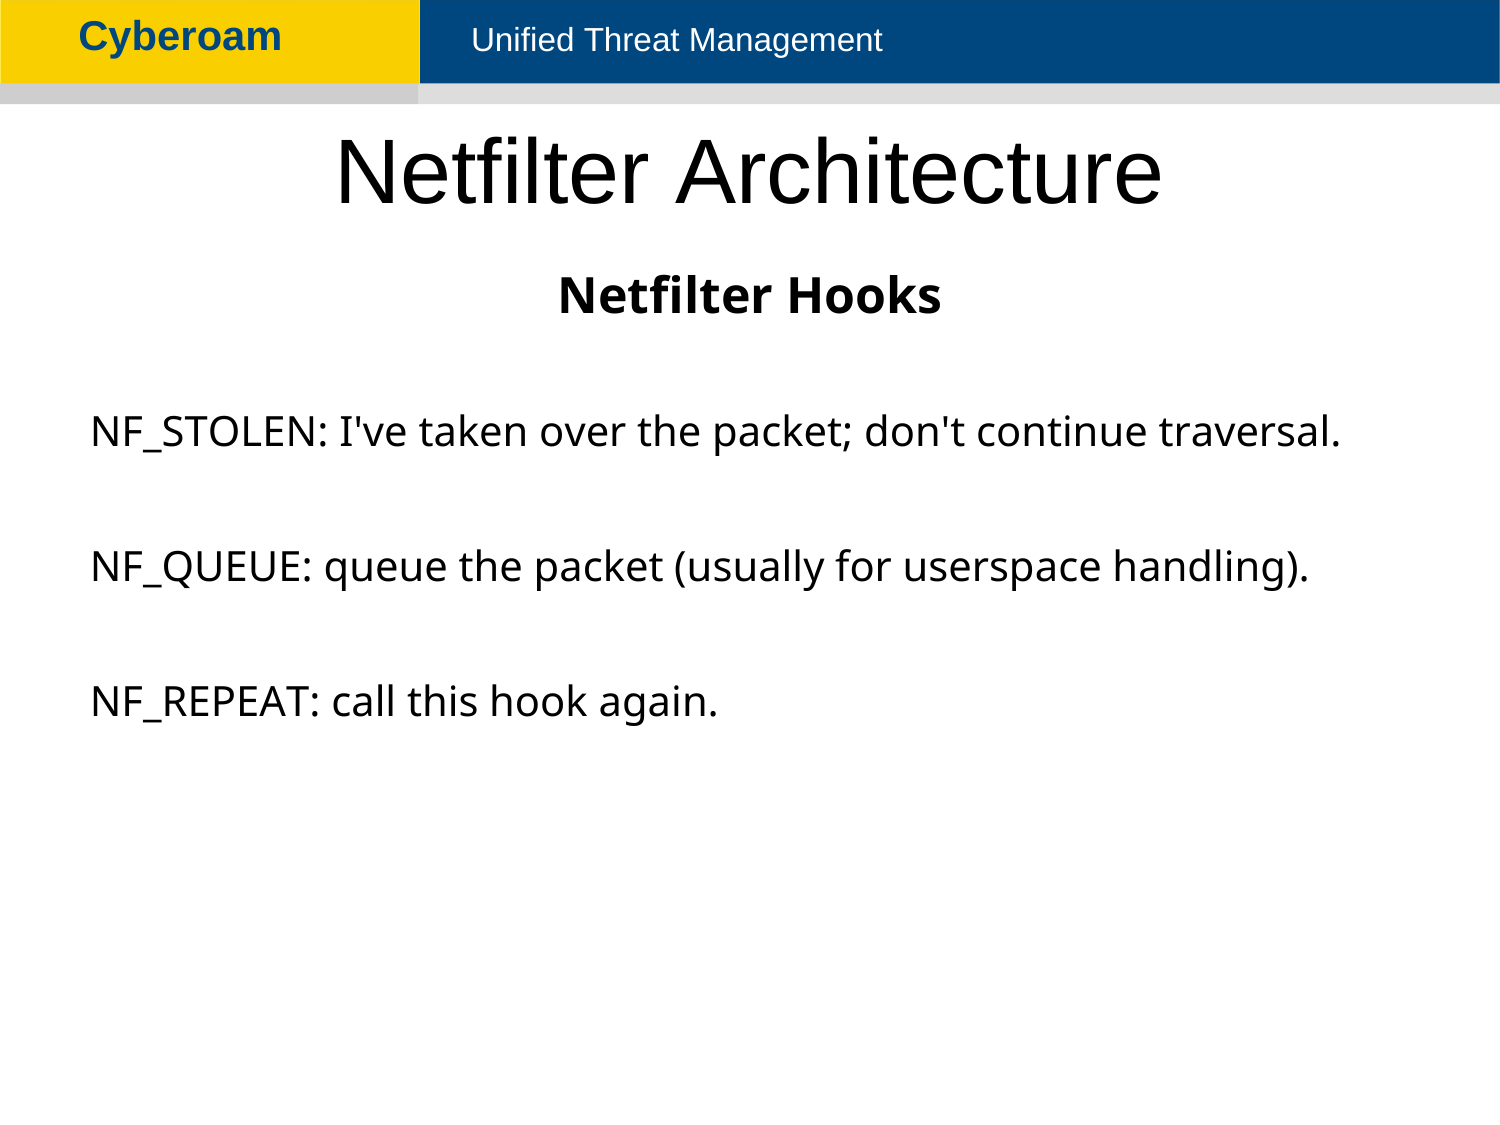

# Netfilter Architecture
Netfilter Hooks
NF_STOLEN: I've taken over the packet; don't continue traversal.
NF_QUEUE: queue the packet (usually for userspace handling).
NF_REPEAT: call this hook again.